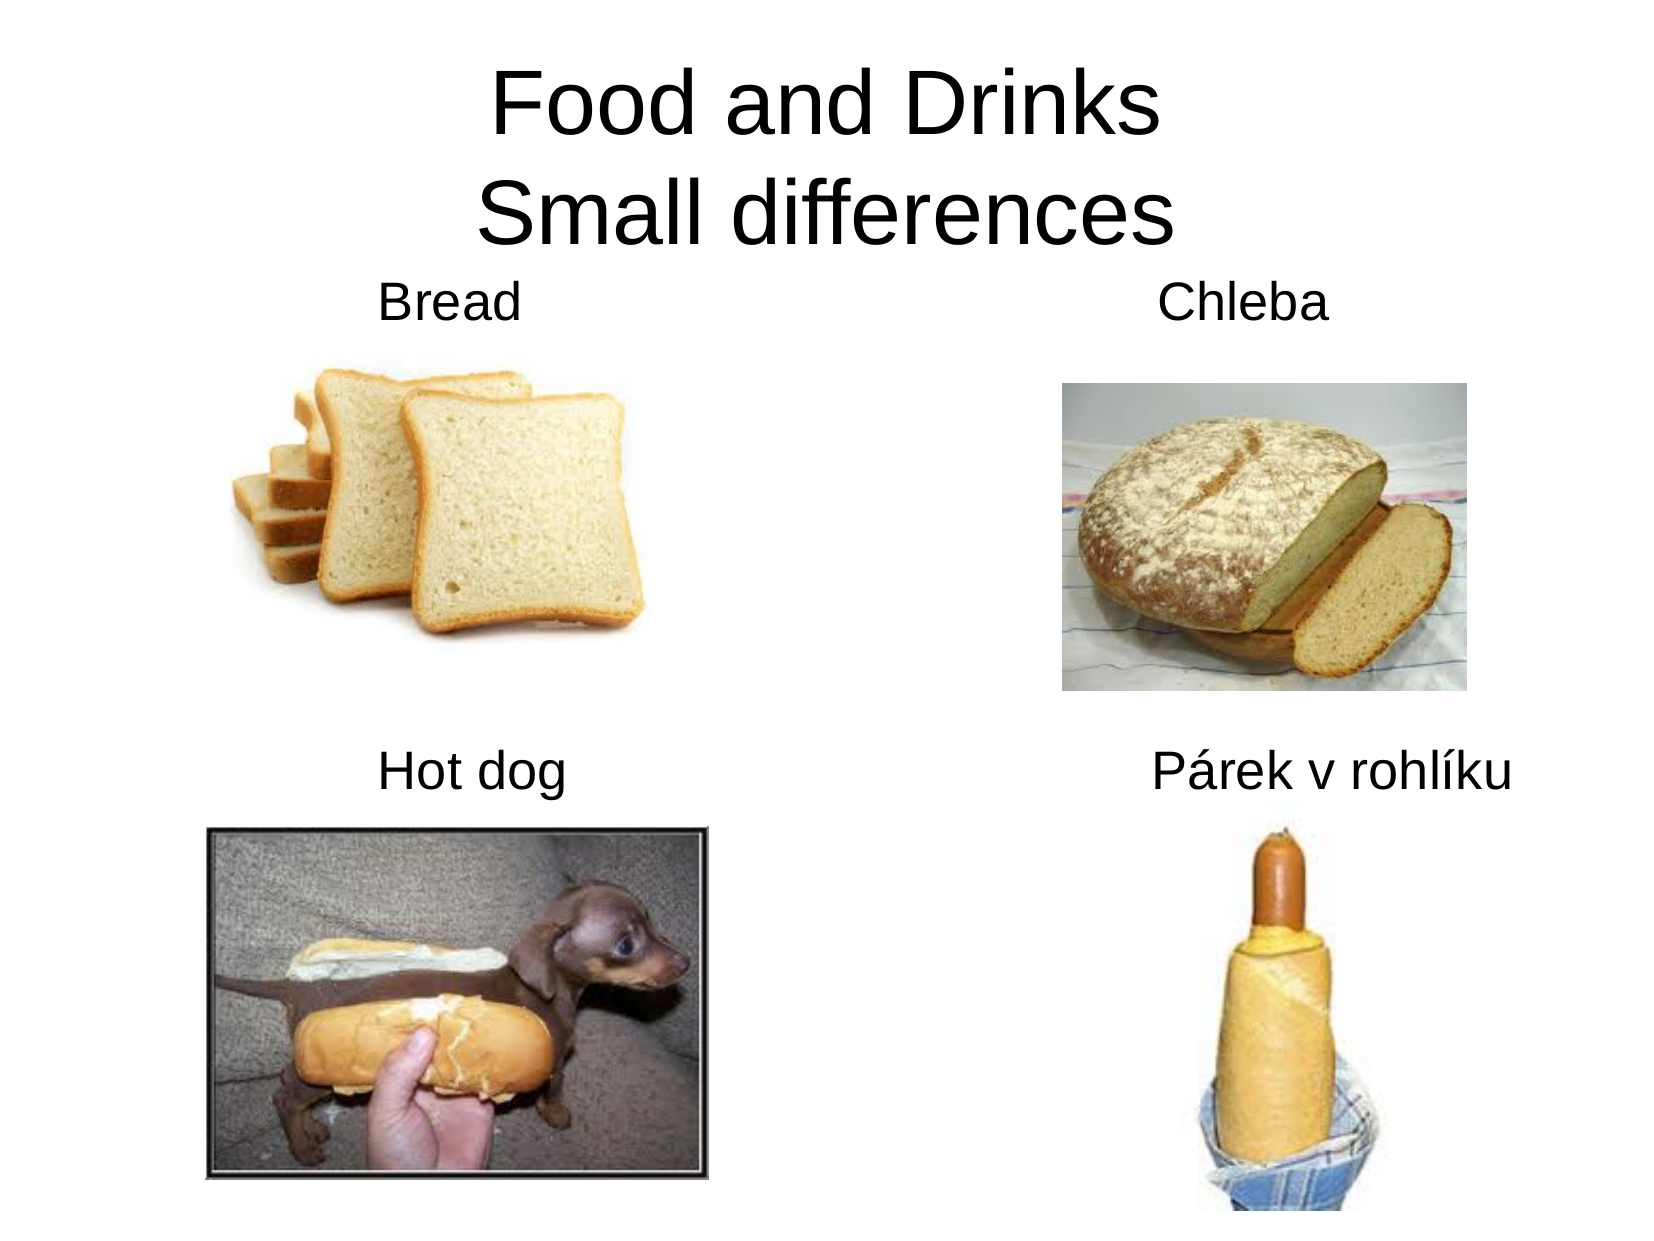

# Food and Drinks Small differences
Bread
Chleba
Hot dog
Párek v rohlíku